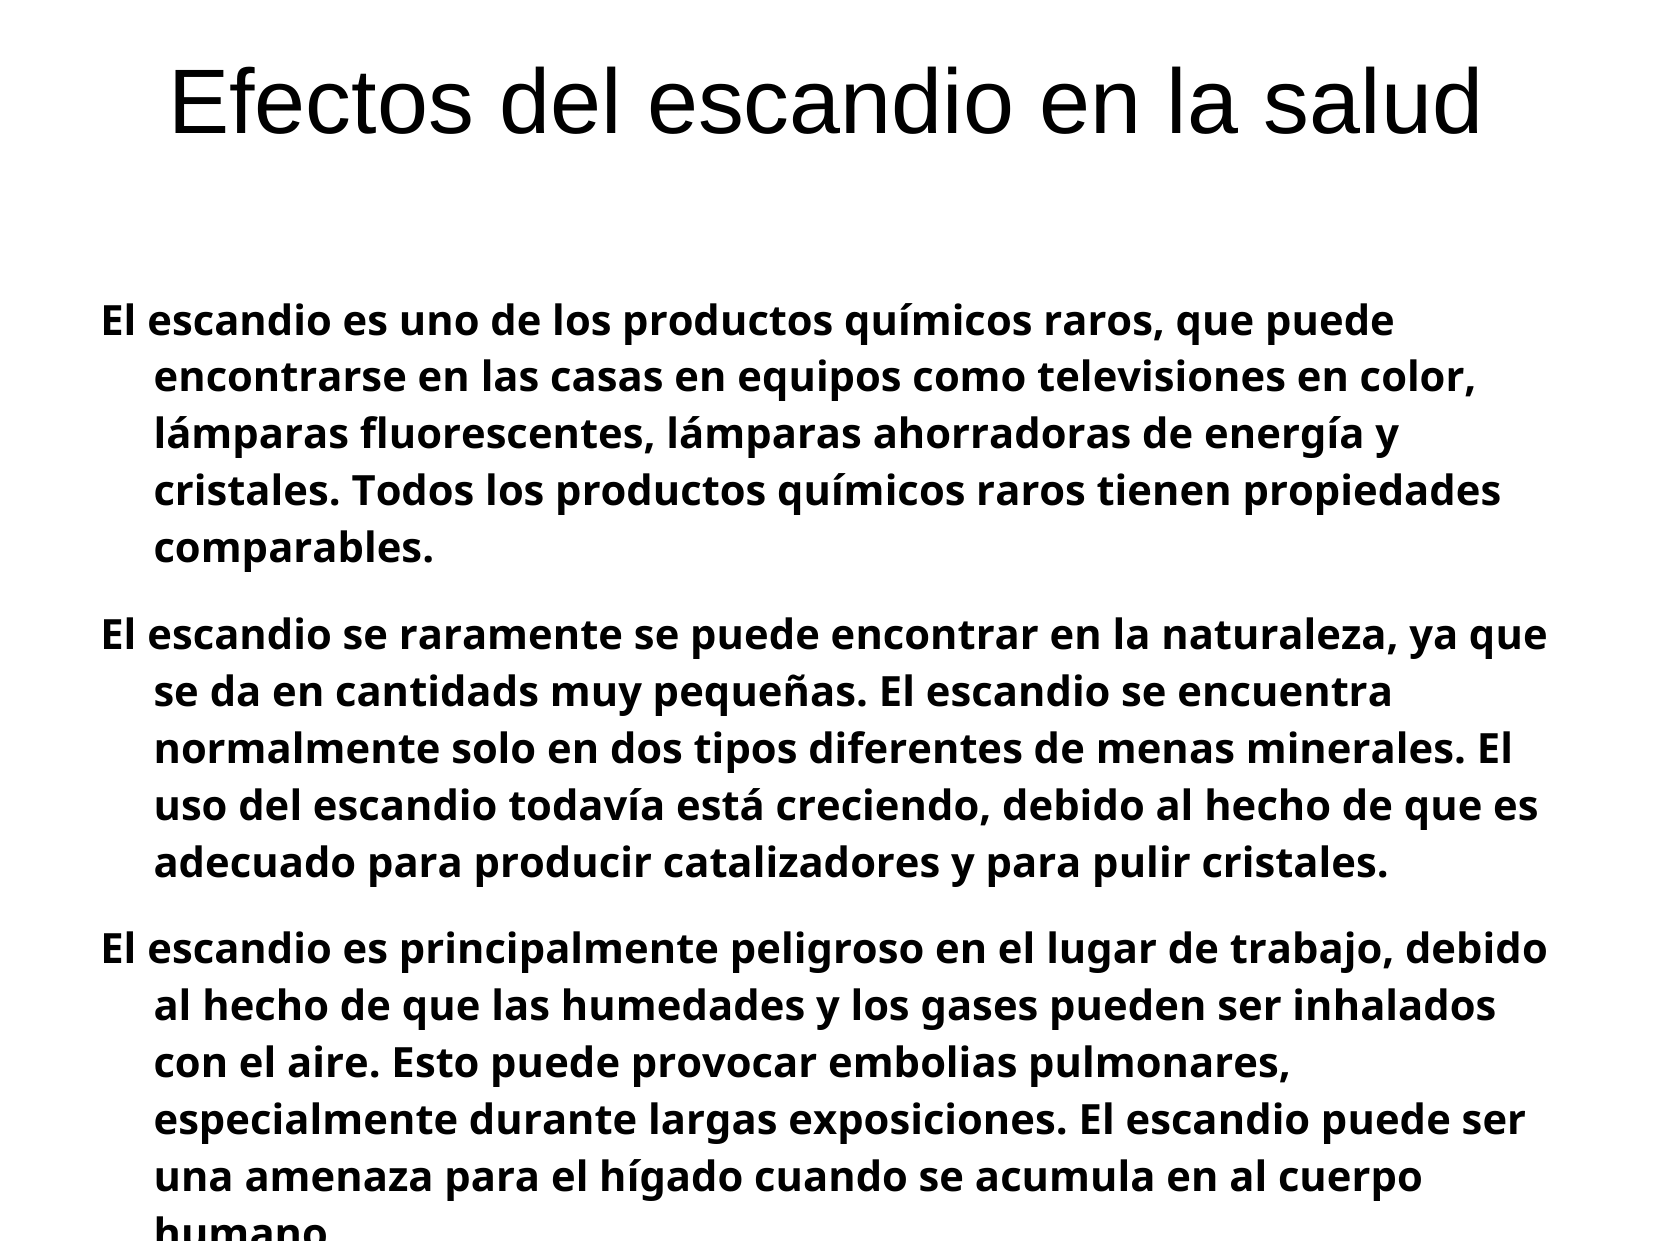

# Efectos del escandio en la salud
El escandio es uno de los productos químicos raros, que puede encontrarse en las casas en equipos como televisiones en color, lámparas fluorescentes, lámparas ahorradoras de energía y cristales. Todos los productos químicos raros tienen propiedades comparables.
El escandio se raramente se puede encontrar en la naturaleza, ya que se da en cantidads muy pequeñas. El escandio se encuentra normalmente solo en dos tipos diferentes de menas minerales. El uso del escandio todavía está creciendo, debido al hecho de que es adecuado para producir catalizadores y para pulir cristales.
El escandio es principalmente peligroso en el lugar de trabajo, debido al hecho de que las humedades y los gases pueden ser inhalados con el aire. Esto puede provocar embolias pulmonares, especialmente durante largas exposiciones. El escandio puede ser una amenaza para el hígado cuando se acumula en al cuerpo humano.